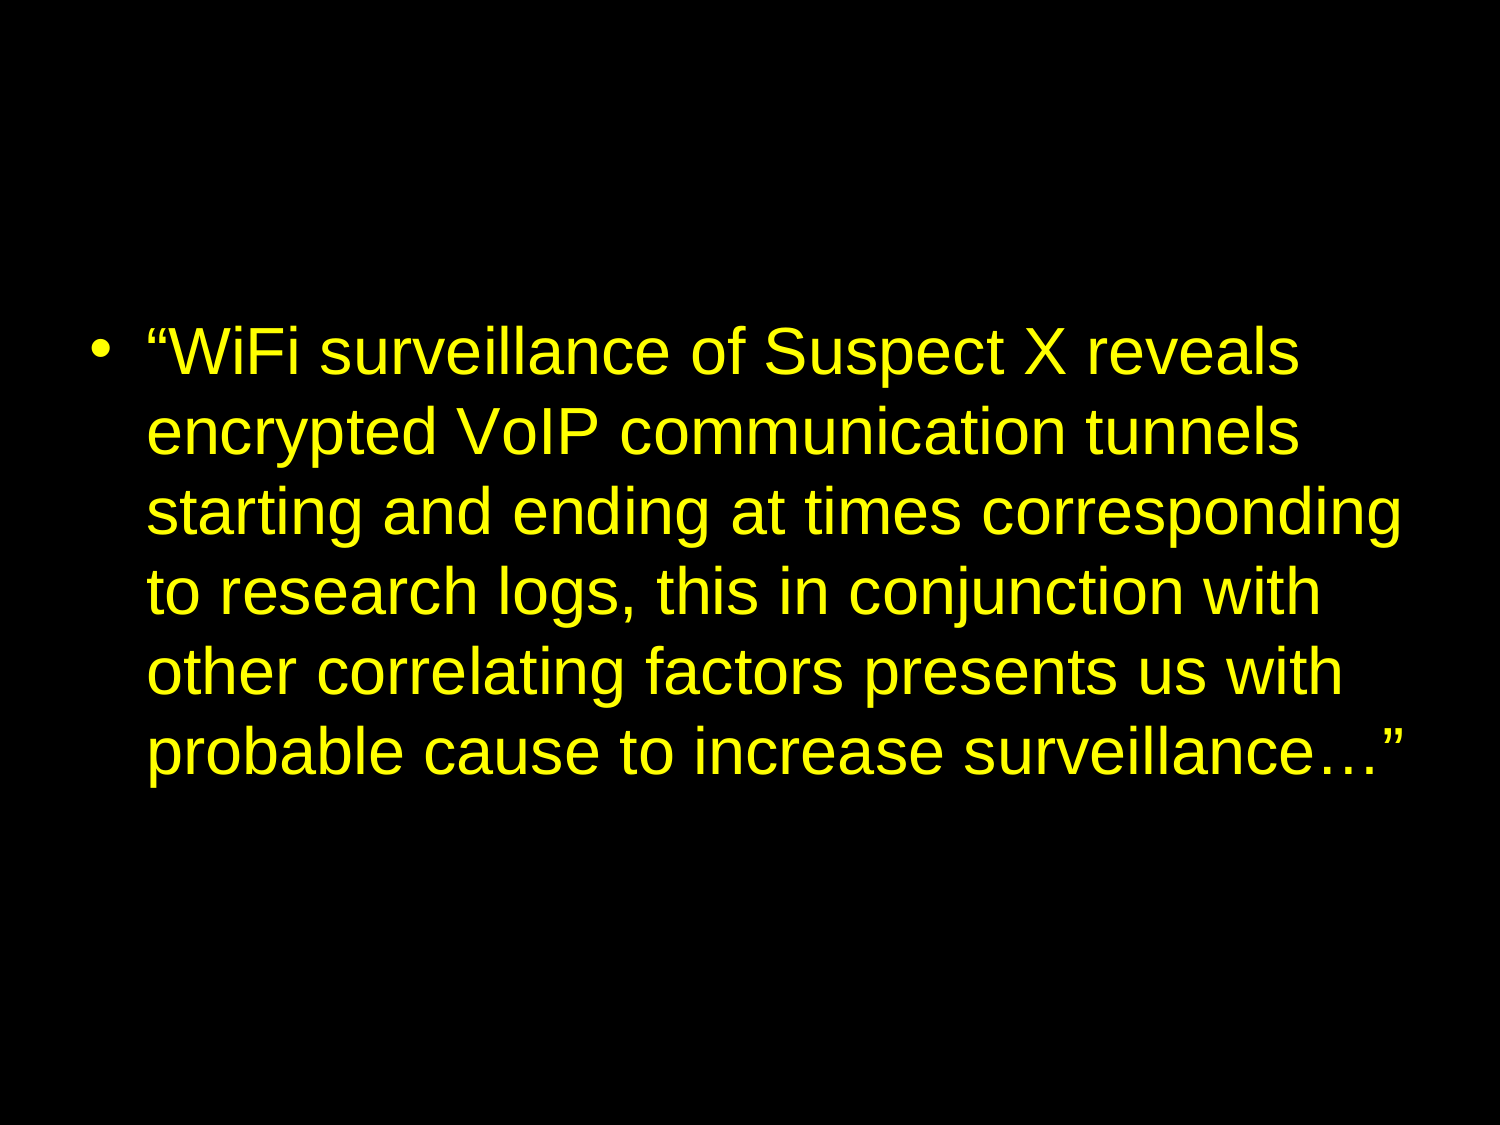

# “WiFi surveillance of Suspect X reveals encrypted VoIP communication tunnels starting and ending at times corresponding to research logs, this in conjunction with other correlating factors presents us with probable cause to increase surveillance…”